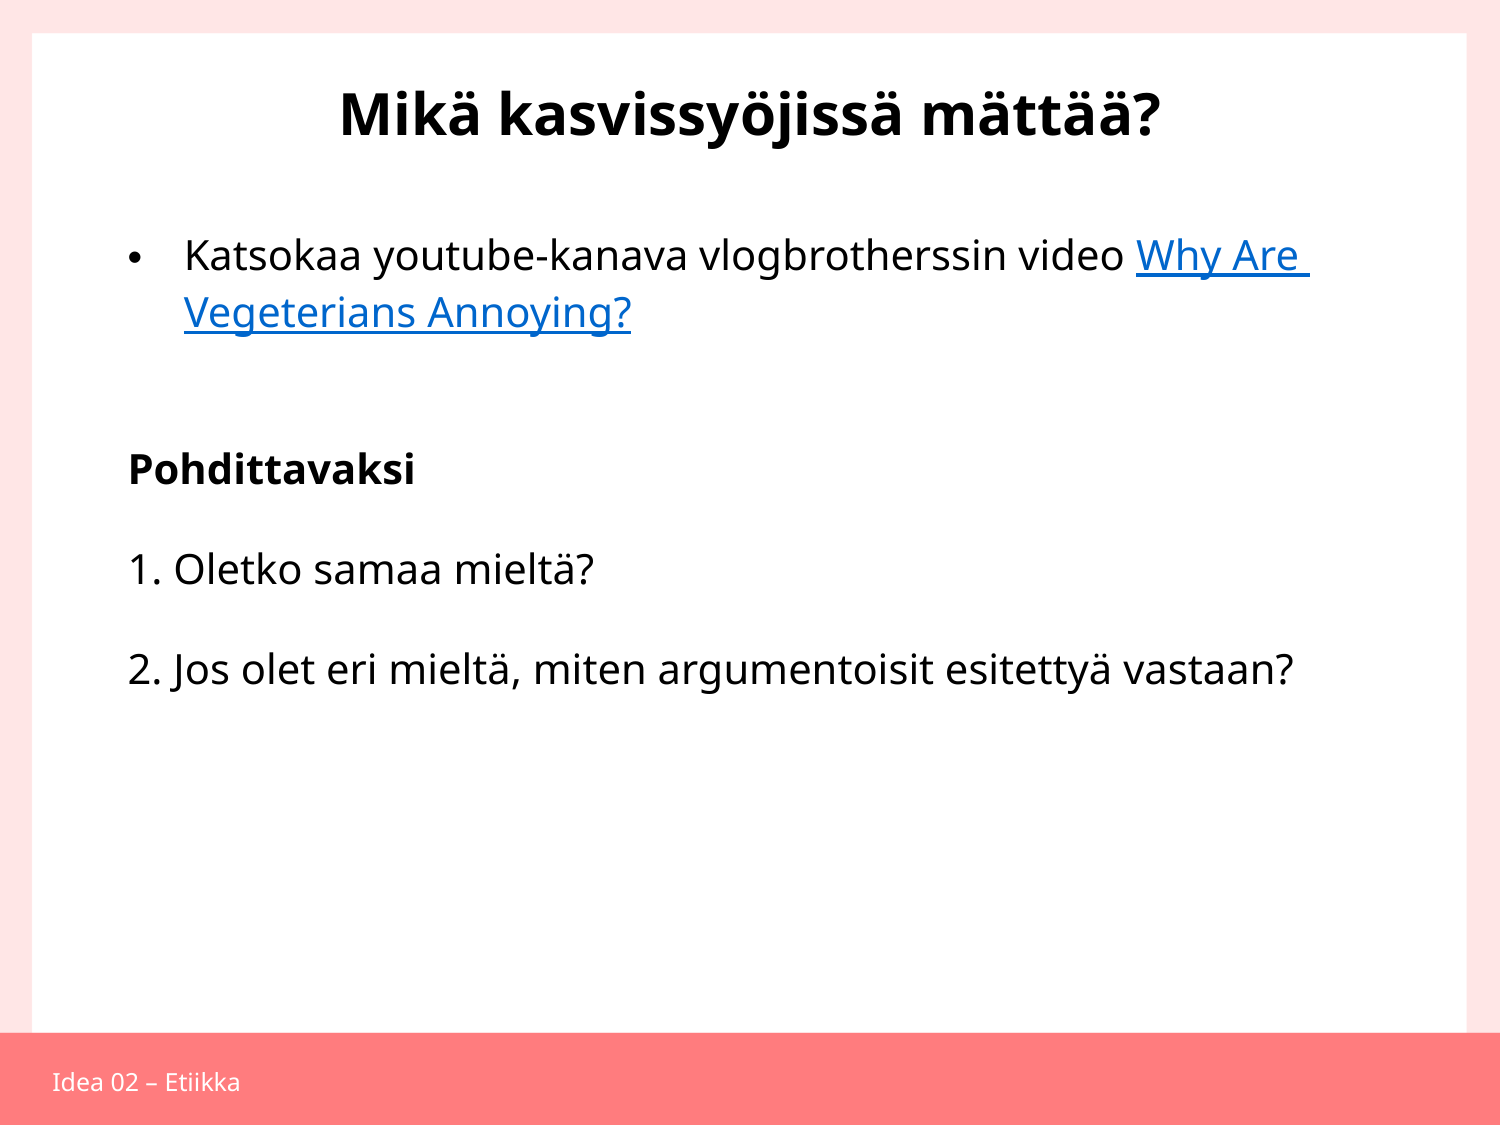

# Mikä kasvissyöjissä mättää?
Katsokaa youtube-kanava vlogbrotherssin video Why Are Vegeterians Annoying?
Pohdittavaksi
1. Oletko samaa mieltä?
2. Jos olet eri mieltä, miten argumentoisit esitettyä vastaan?